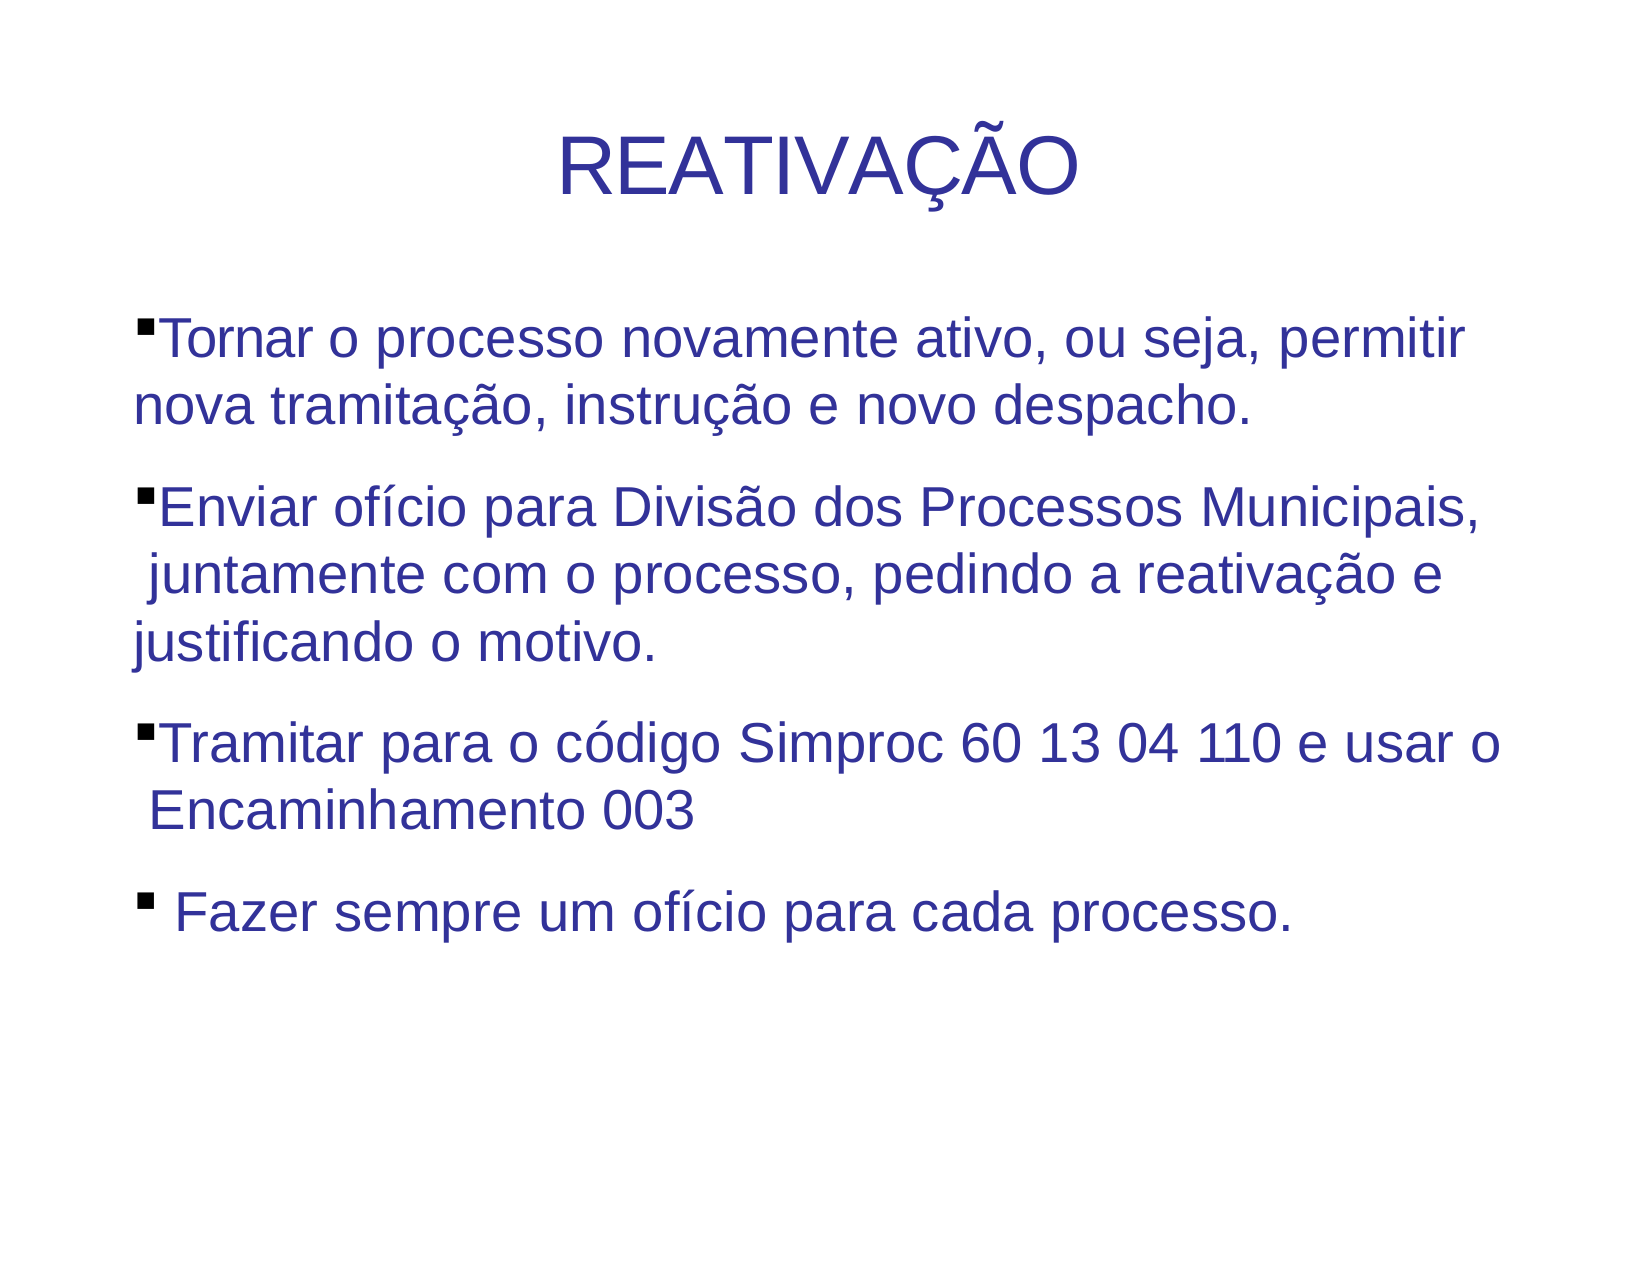

# REATIVAÇÃO
Tornar o processo novamente ativo, ou seja, permitir nova tramitação, instrução e novo despacho.
Enviar ofício para Divisão dos Processos Municipais, juntamente com o processo, pedindo a reativação e justificando o motivo.
Tramitar para o código Simproc 60 13 04 110 e usar o Encaminhamento 003
Fazer sempre um ofício para cada processo.